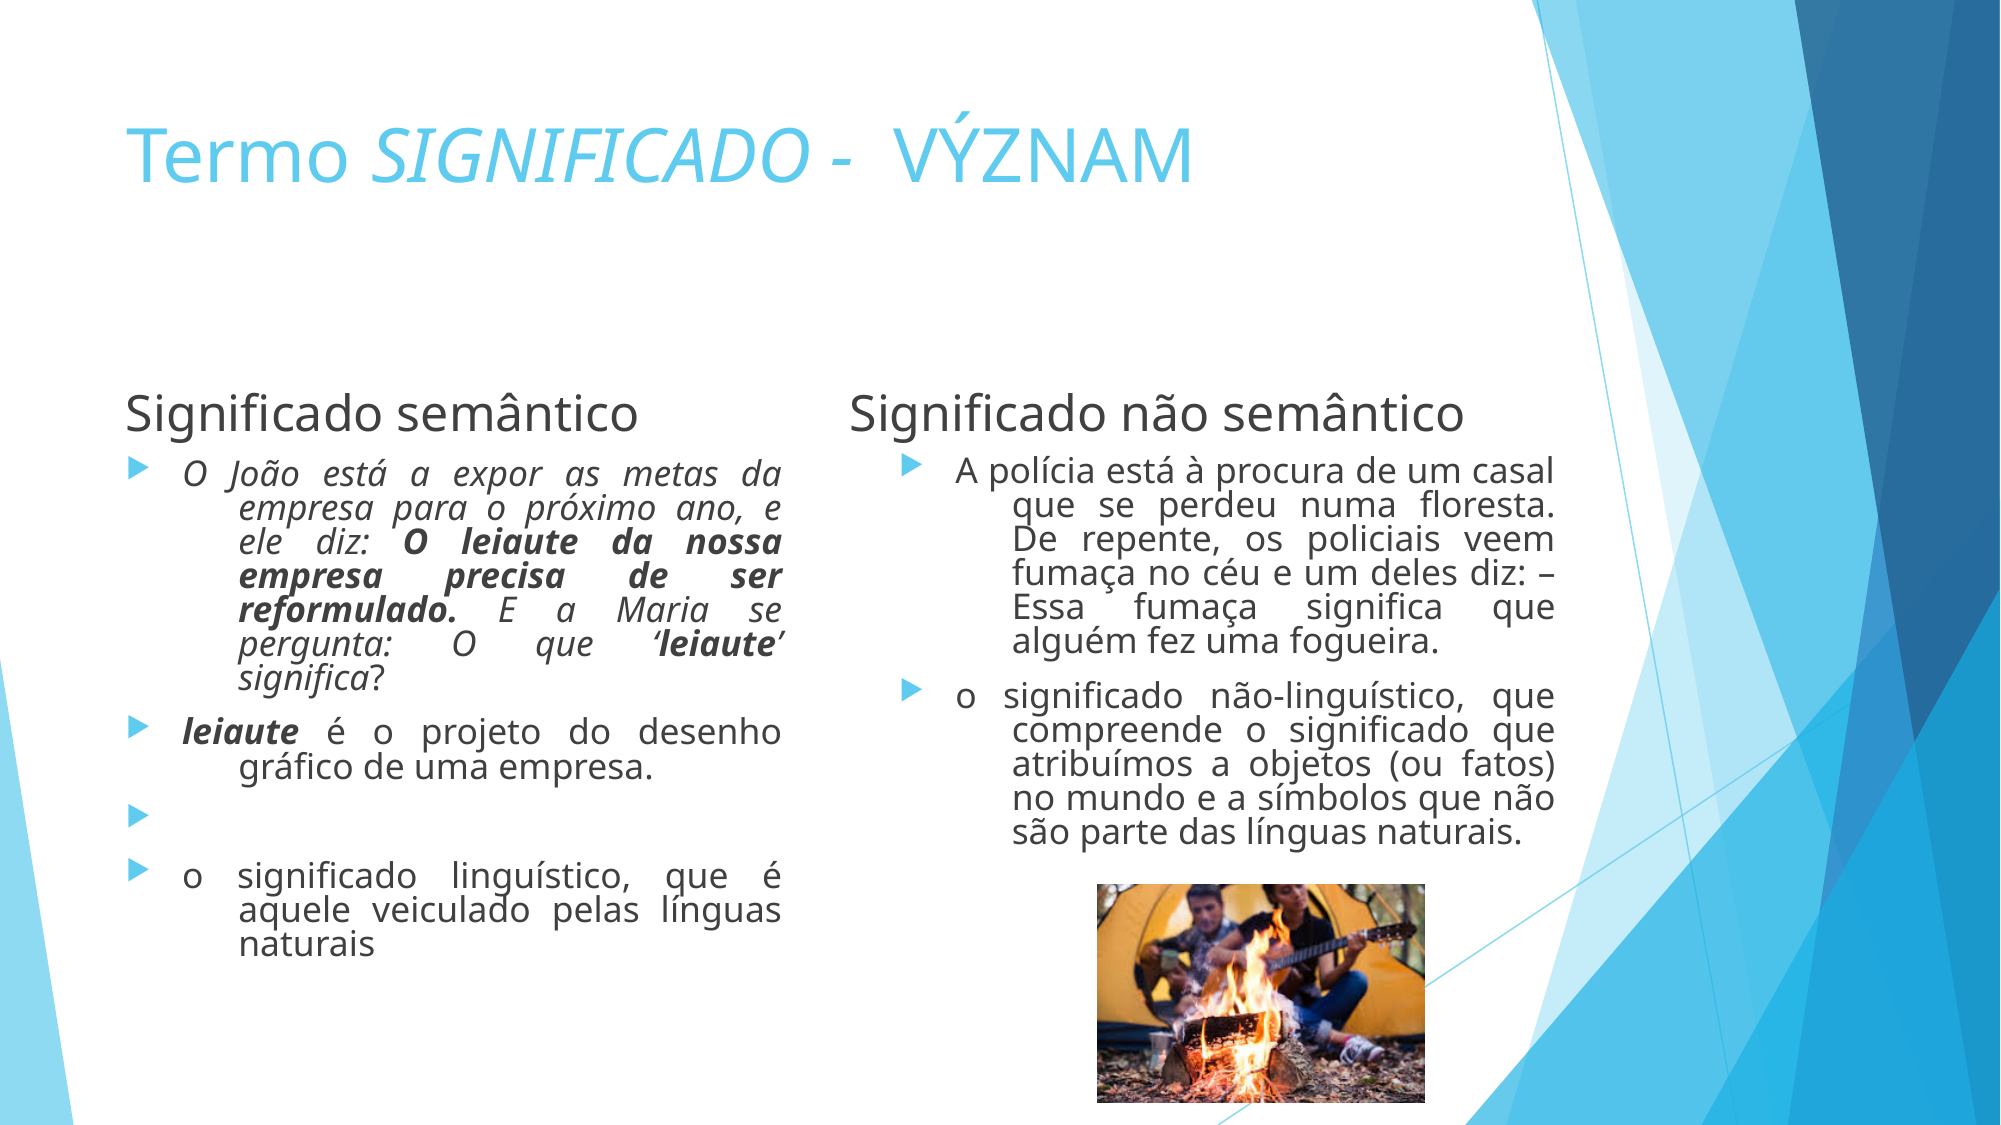

# Termo SIGNIFICADO - VÝZNAM
Significado semântico
Significado não semântico
A polícia está à procura de um casal que se perdeu numa floresta. De repente, os policiais veem fumaça no céu e um deles diz: – Essa fumaça significa que alguém fez uma fogueira.
o significado não-linguístico, que compreende o significado que atribuímos a objetos (ou fatos) no mundo e a símbolos que não são parte das línguas naturais.
O João está a expor as metas da empresa para o próximo ano, e ele diz: O leiaute da nossa empresa precisa de ser reformulado. E a Maria se pergunta: O que ‘leiaute’ significa?
leiaute é o projeto do desenho gráfico de uma empresa.
o significado linguístico, que é aquele veiculado pelas línguas naturais